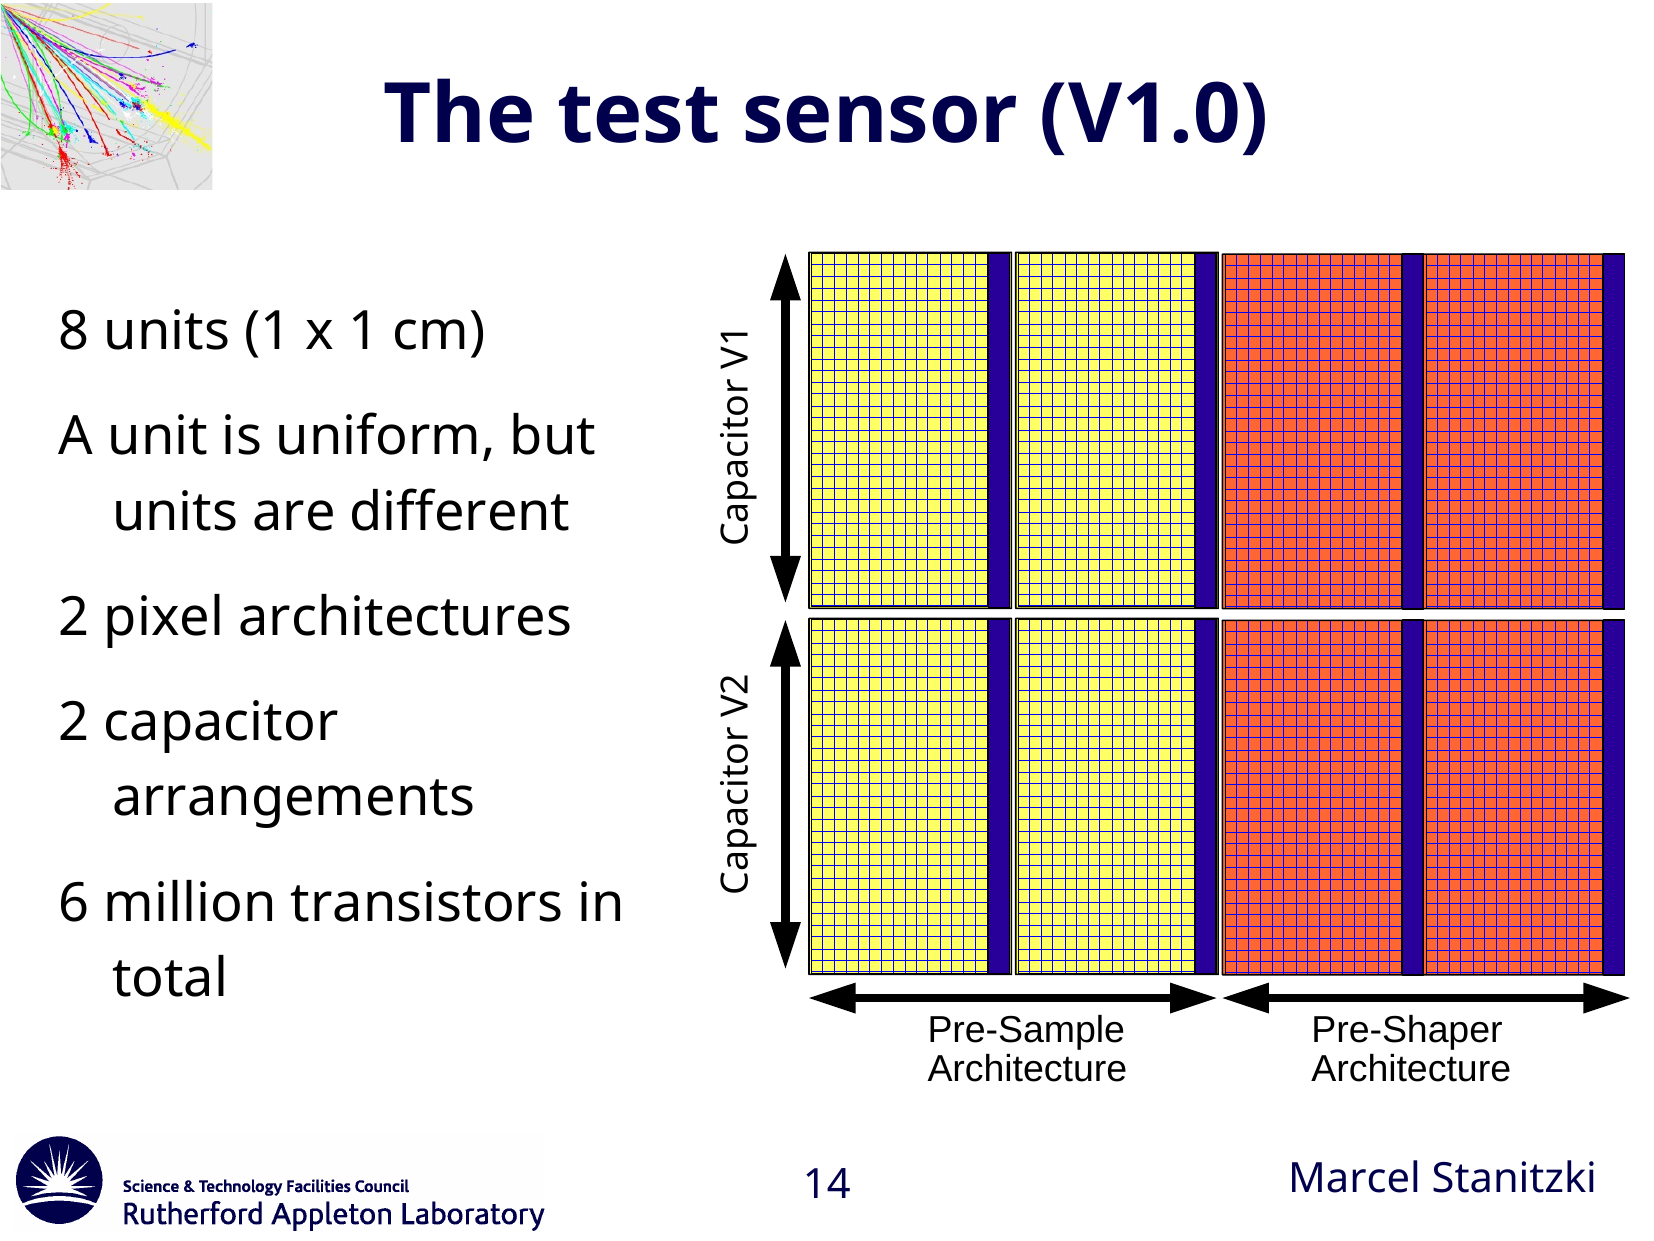

# The test sensor (V1.0)
8 units (1 x 1 cm)
A unit is uniform, but units are different
2 pixel architectures
2 capacitor arrangements
6 million transistors in total
Capacitor V1
Capacitor V2
Pre-Sample
Architecture
Pre-Shaper
Architecture